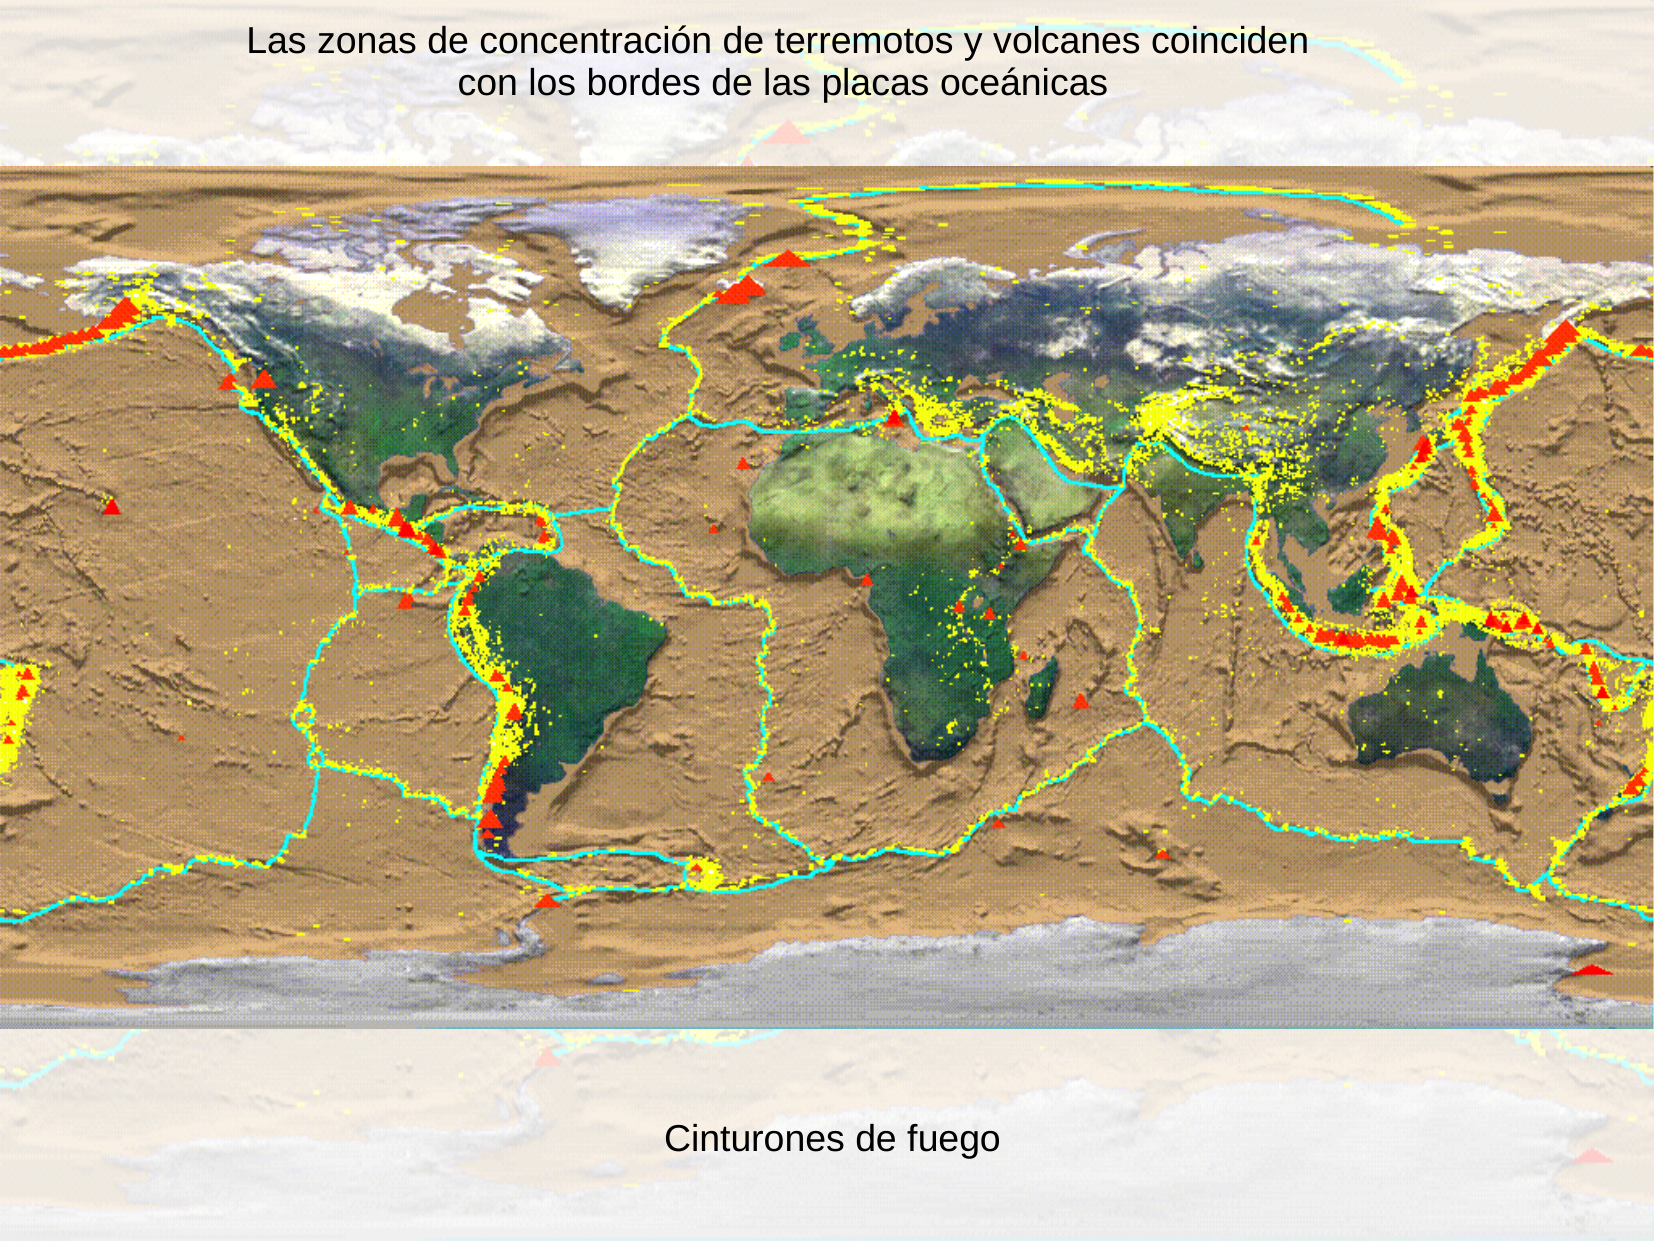

Las zonas de concentración de terremotos y volcanes coinciden
con los bordes de las placas oceánicas
Cinturones de fuego